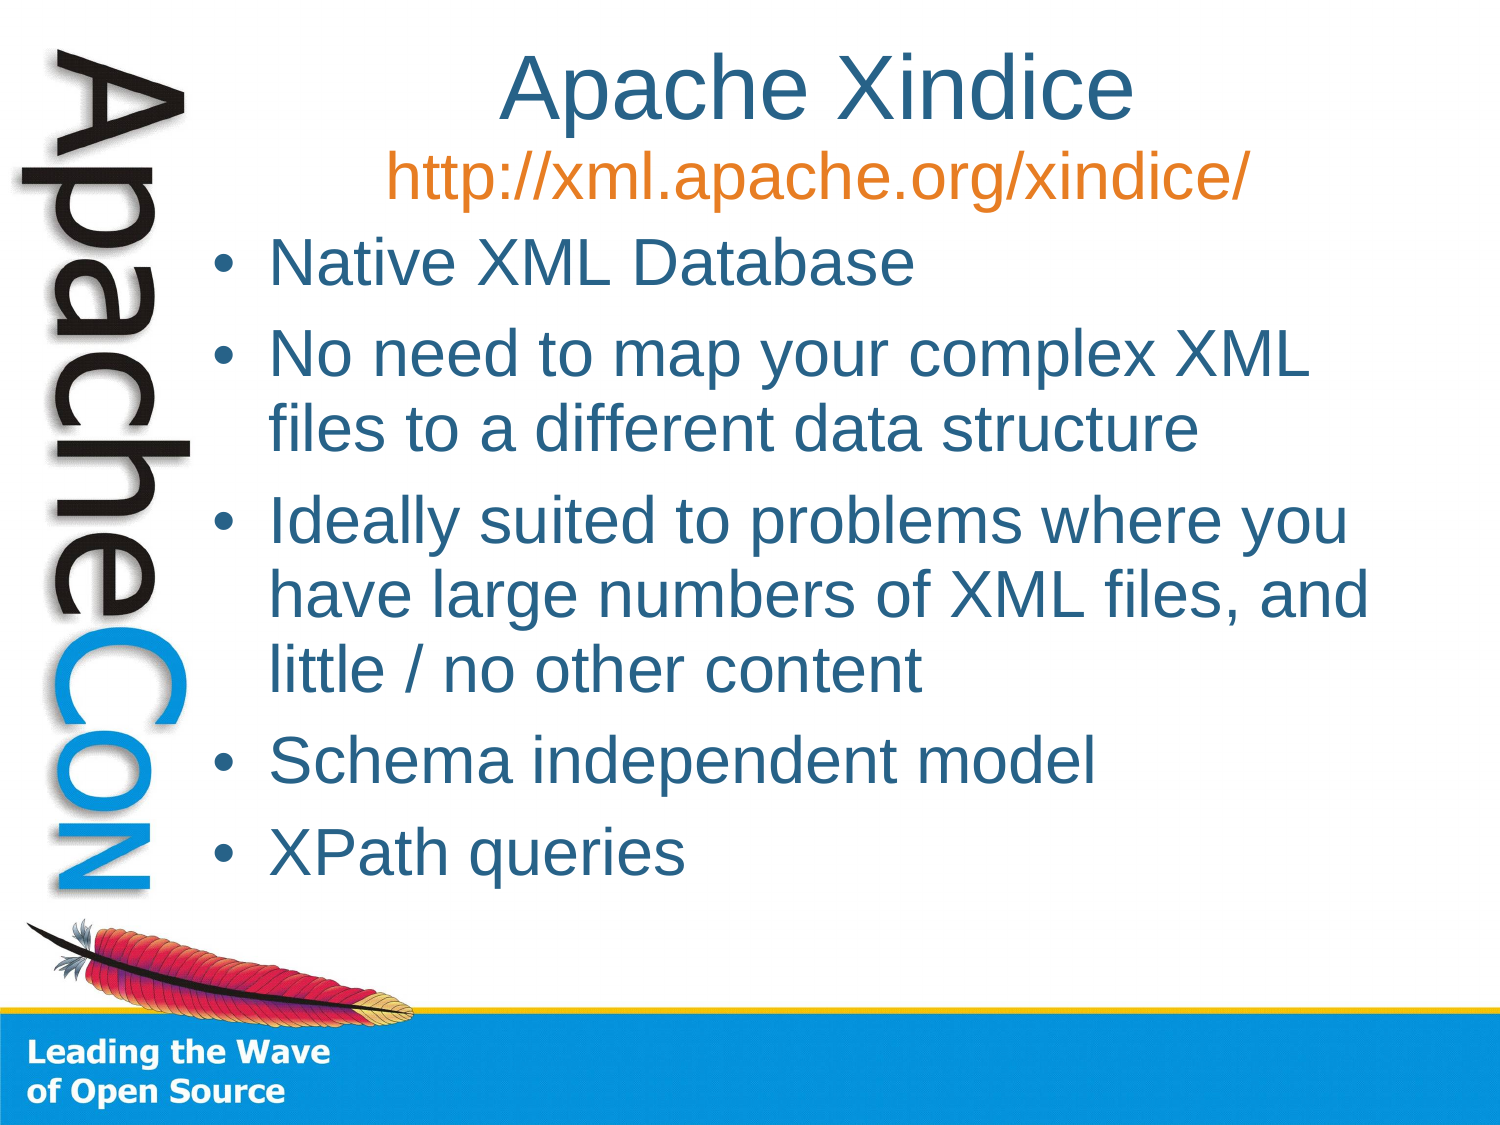

# Apache Xindice http://xml.apache.org/xindice/
Native XML Database
No need to map your complex XML files to a different data structure
Ideally suited to problems where you have large numbers of XML files, and little / no other content
Schema independent model
XPath queries